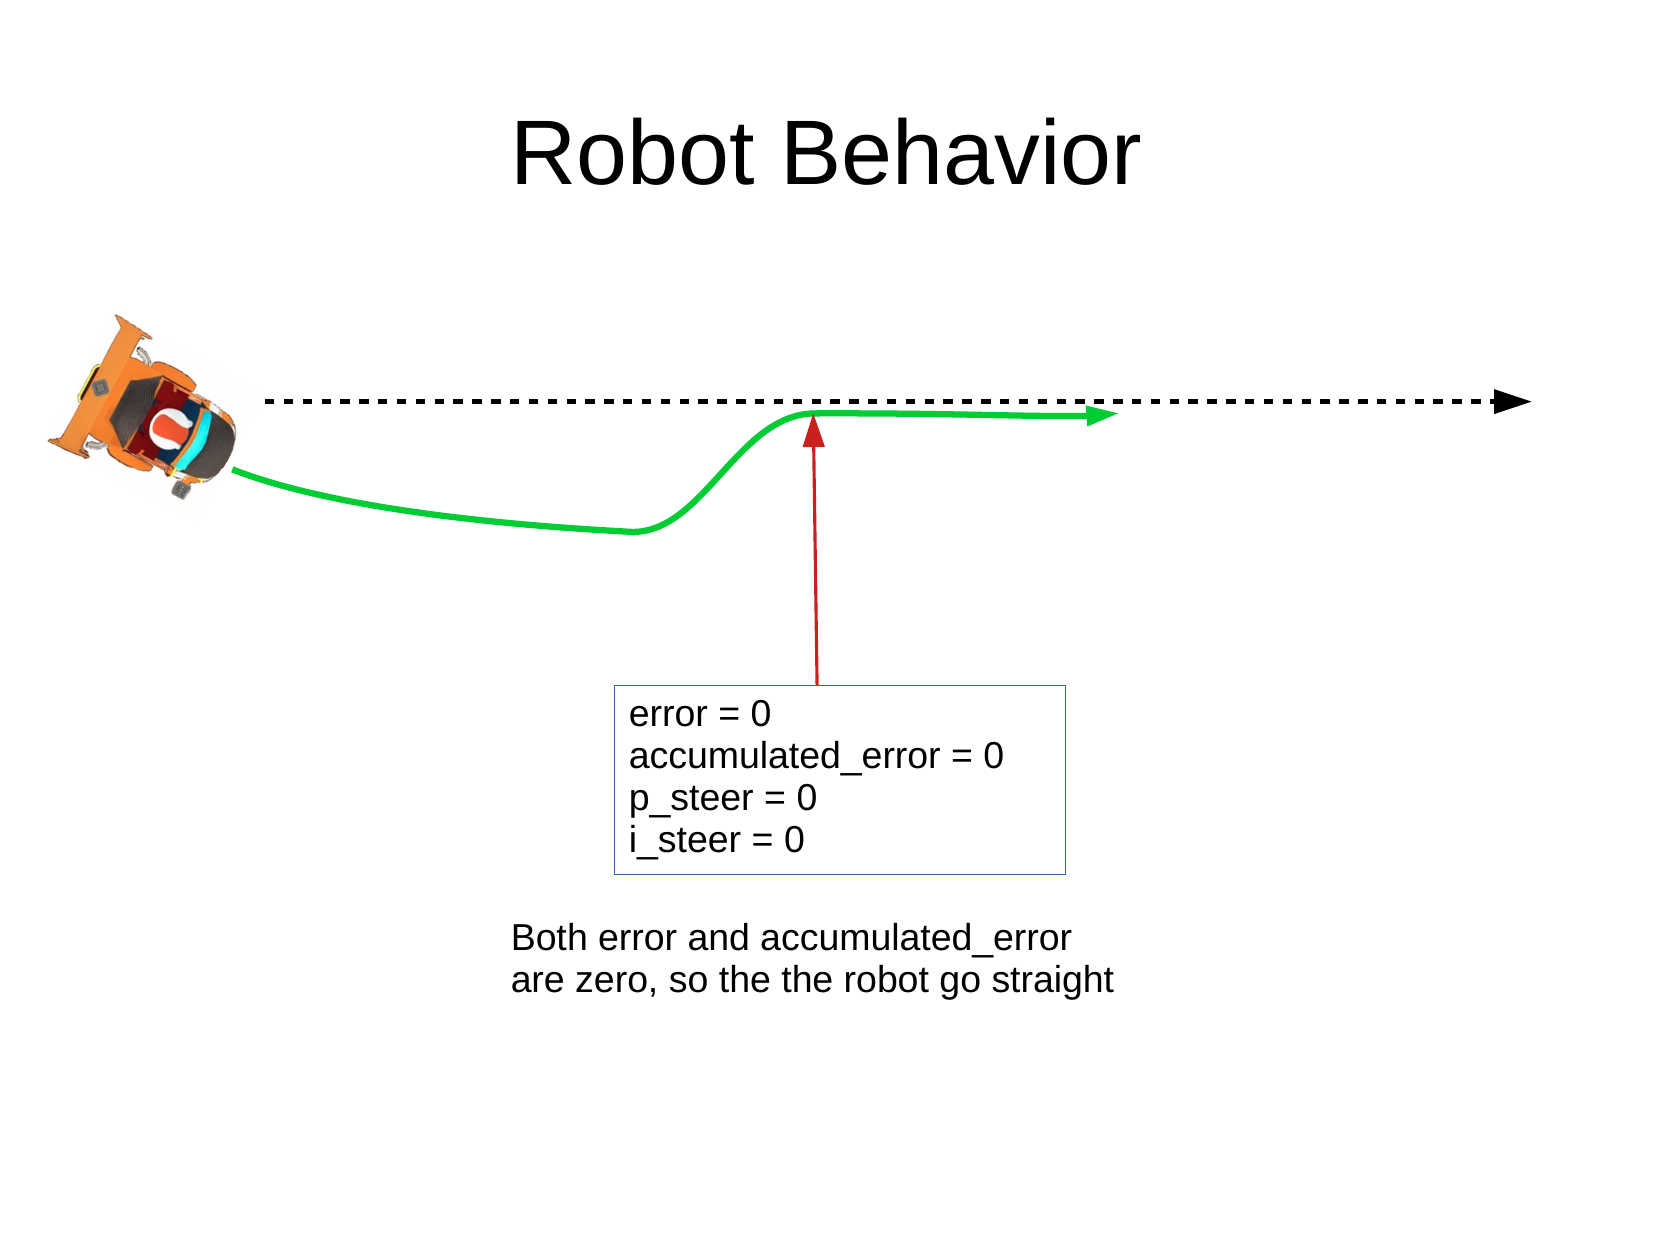

# Robot Behavior
error = 0
accumulated_error = 0
p_steer = 0
i_steer = 0
Both error and accumulated_error are zero, so the the robot go straight